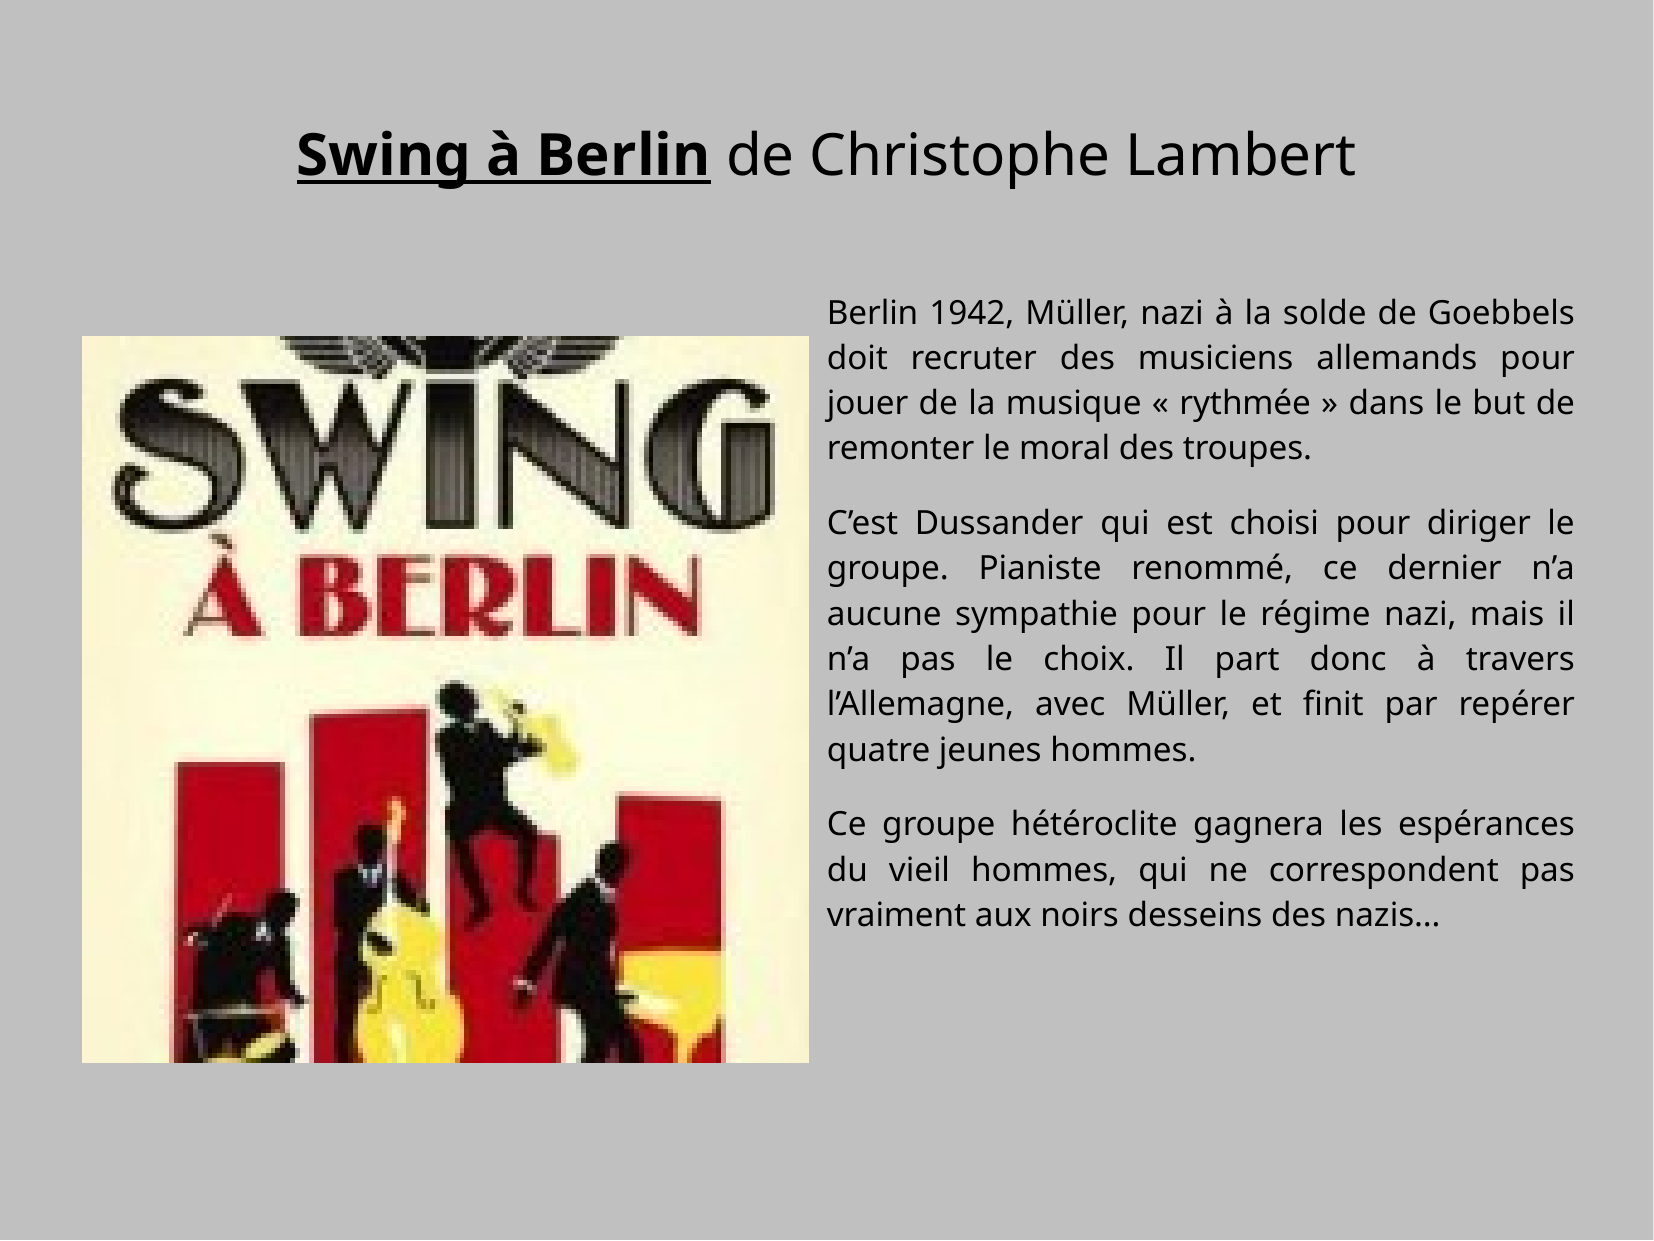

# Swing à Berlin de Christophe Lambert
Berlin 1942, Müller, nazi à la solde de Goebbels doit recruter des musiciens allemands pour jouer de la musique « rythmée » dans le but de remonter le moral des troupes.
C’est Dussander qui est choisi pour diriger le groupe. Pianiste renommé, ce dernier n’a aucune sympathie pour le régime nazi, mais il n’a pas le choix. Il part donc à travers l’Allemagne, avec Müller, et finit par repérer quatre jeunes hommes.
Ce groupe hétéroclite gagnera les espérances du vieil hommes, qui ne correspondent pas vraiment aux noirs desseins des nazis…